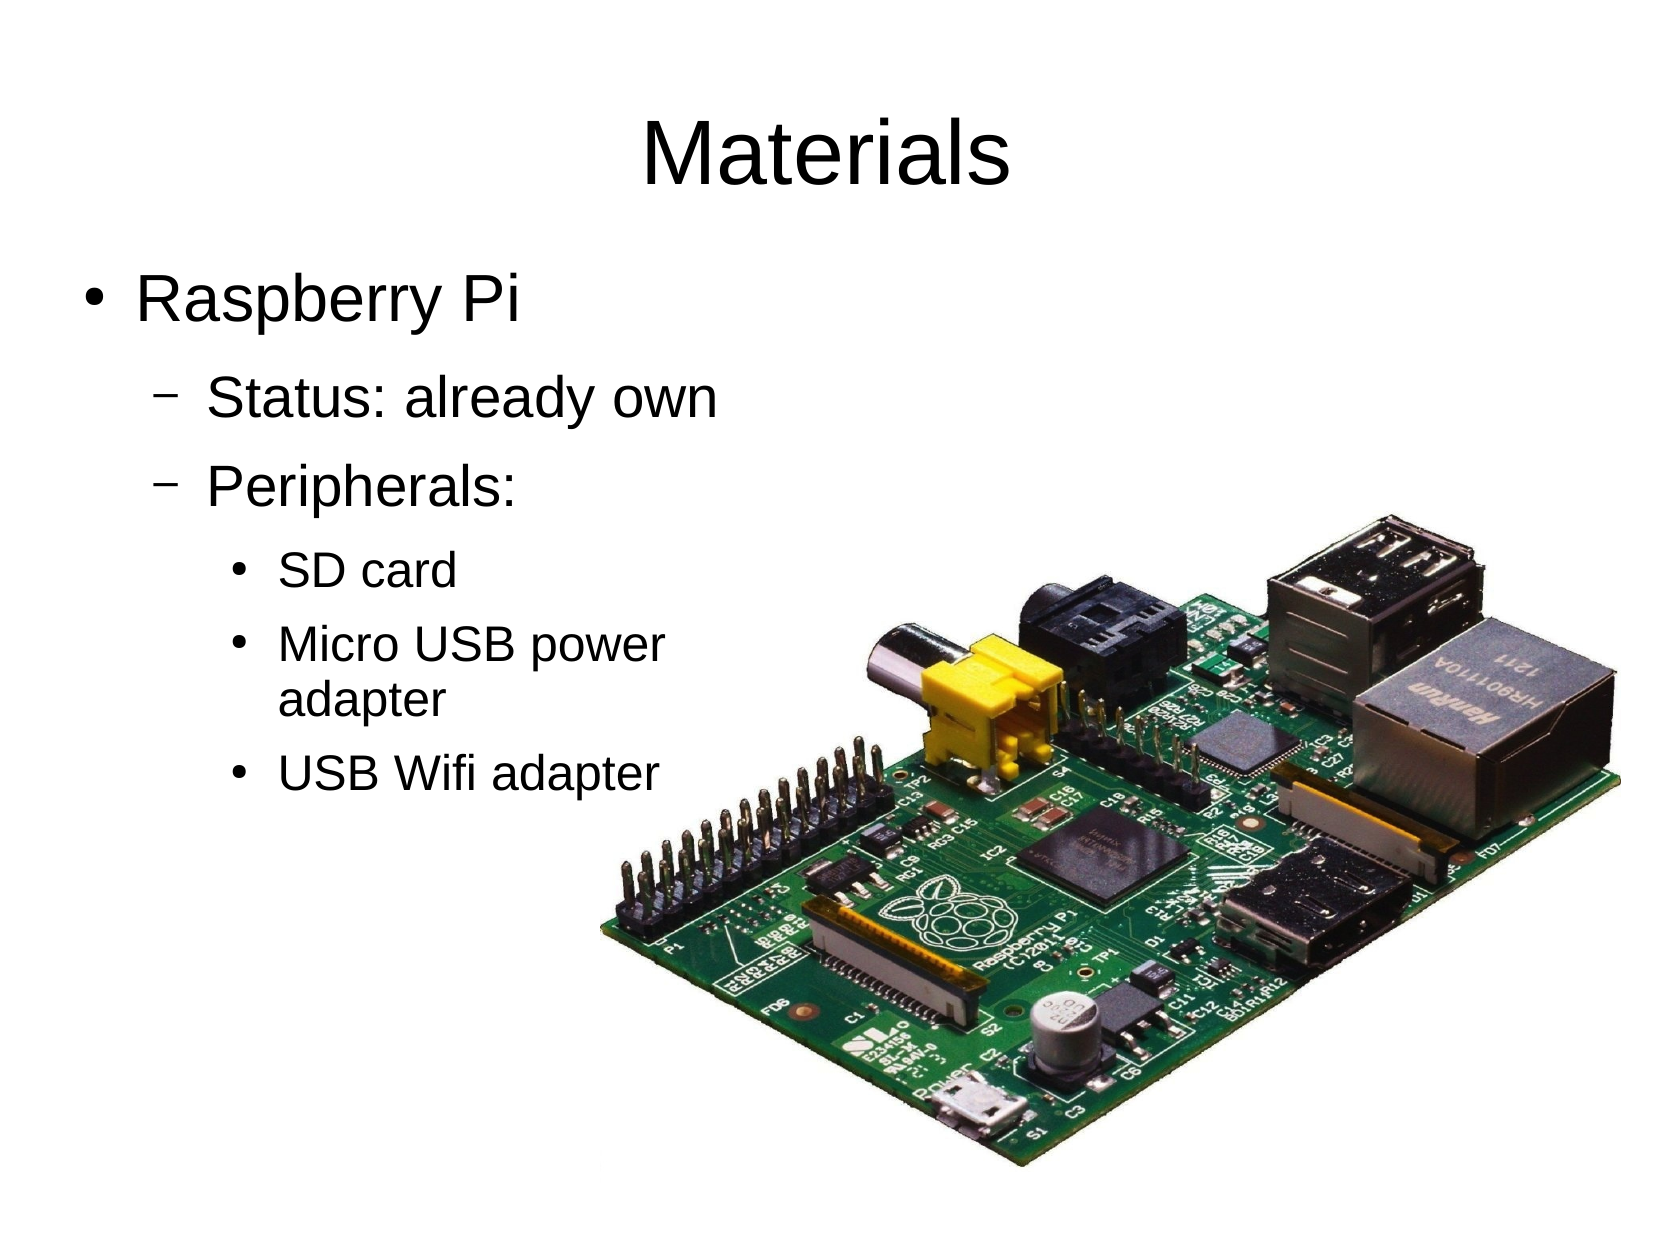

# Materials
Raspberry Pi
Status: already own
Peripherals:
SD card
Micro USB power adapter
USB Wifi adapter